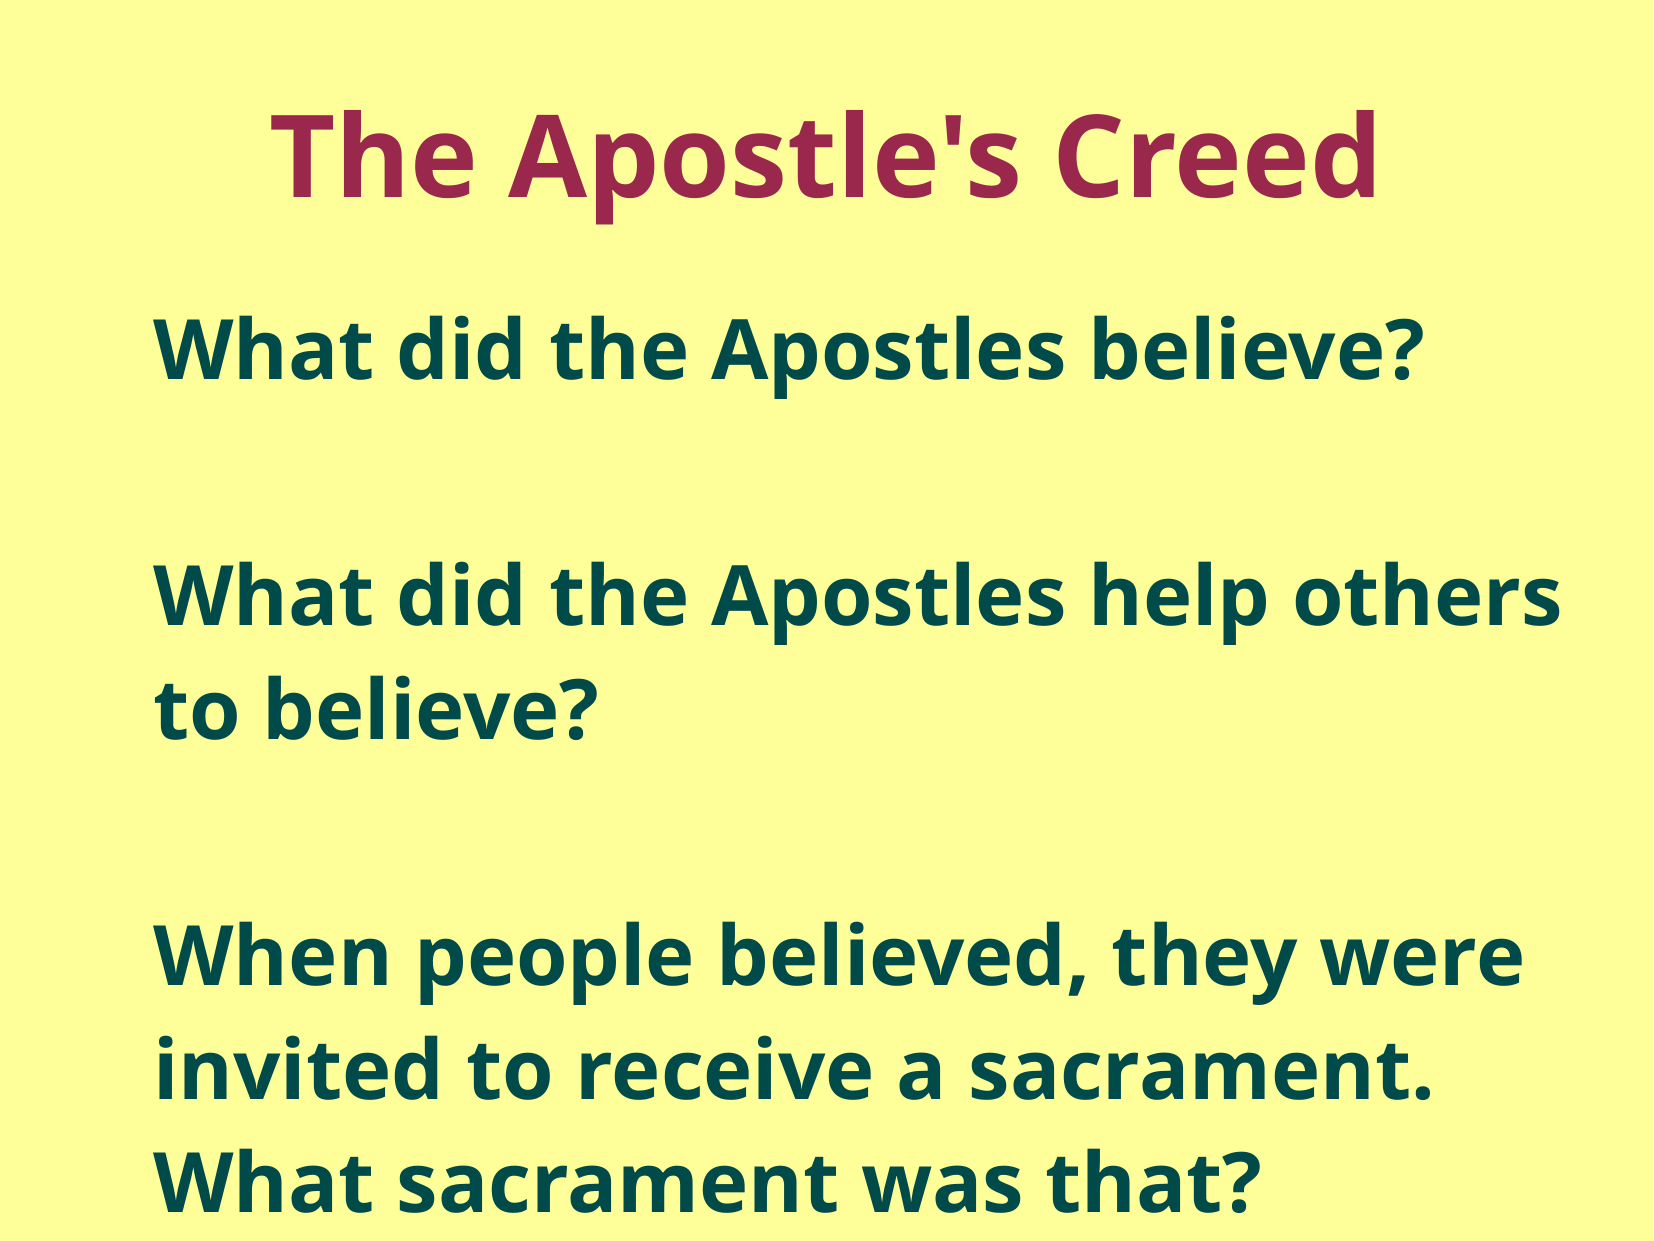

The Apostle's Creed
# What did the Apostles believe?
What did the Apostles help others to believe?
When people believed, they were invited to receive a sacrament. What sacrament was that?